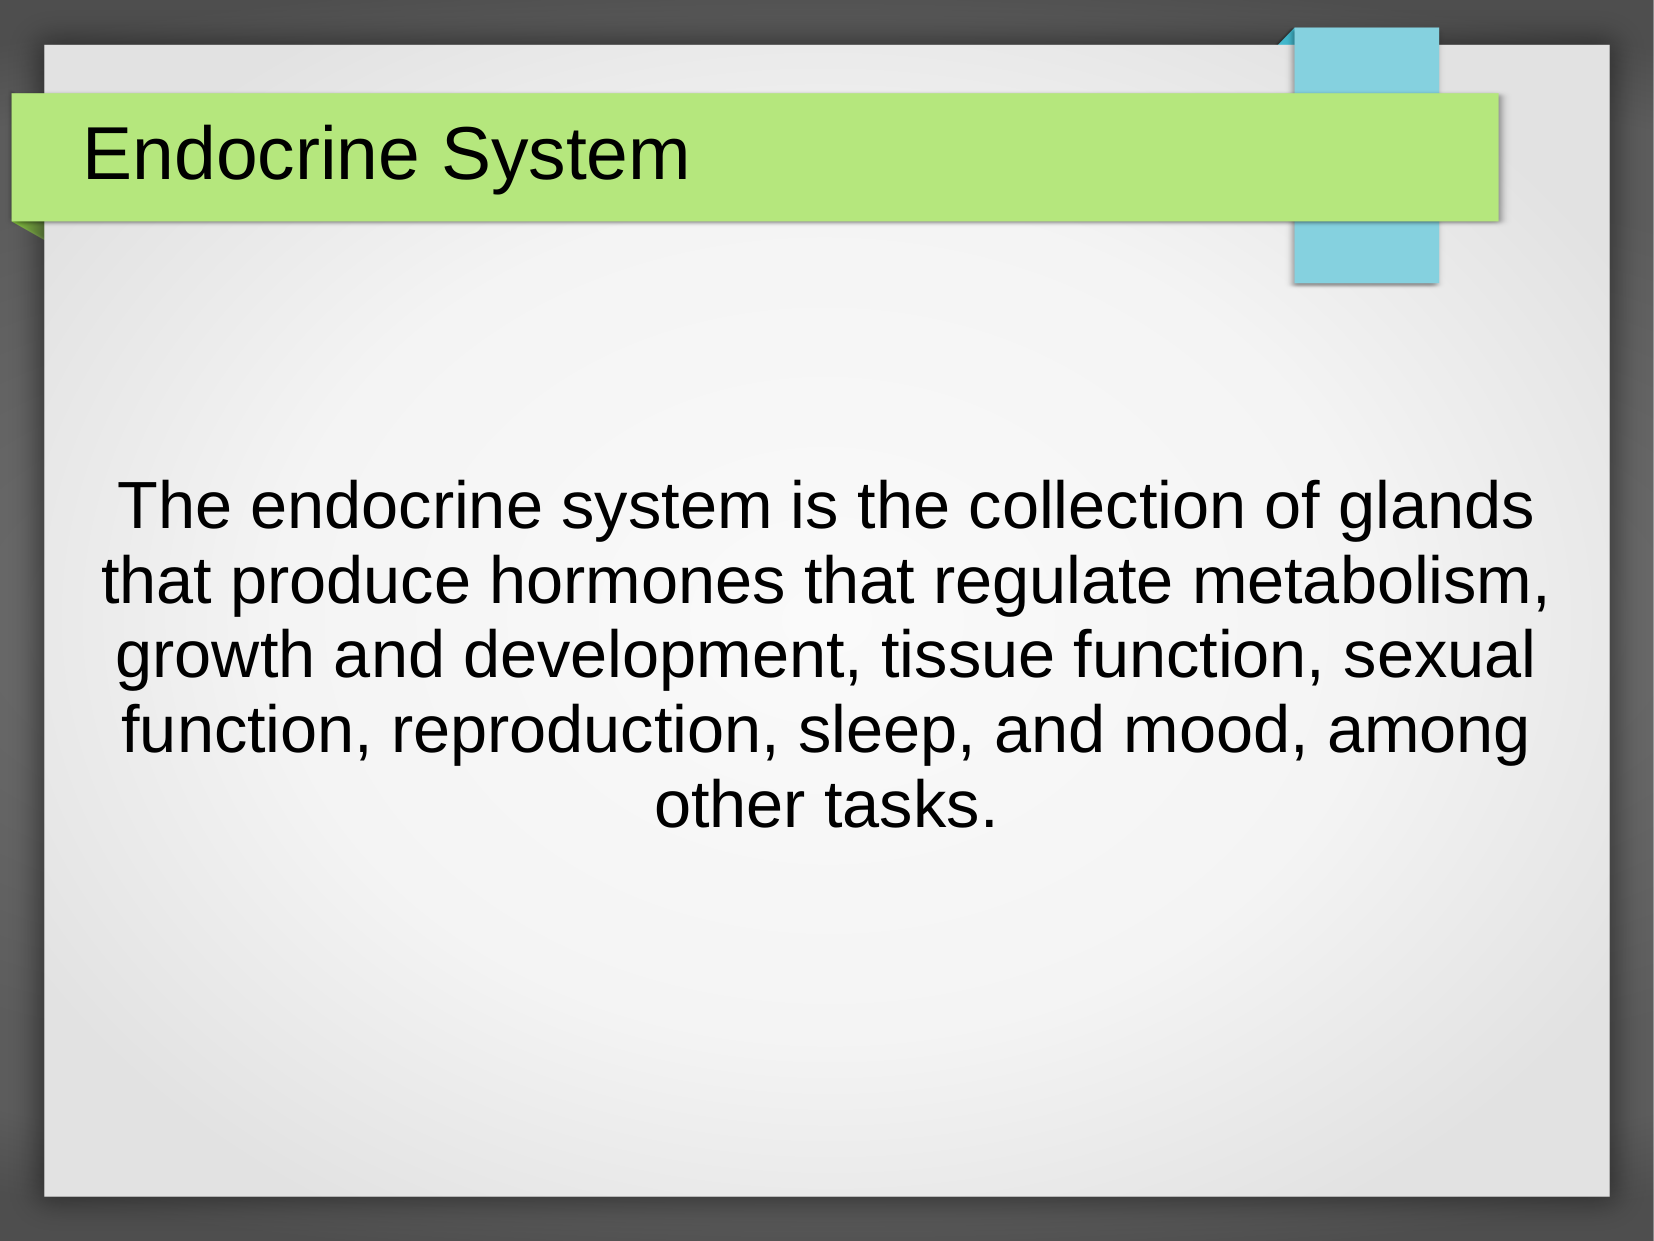

# Endocrine System
The endocrine system is the collection of glands that produce hormones that regulate metabolism, growth and development, tissue function, sexual function, reproduction, sleep, and mood, among other tasks.